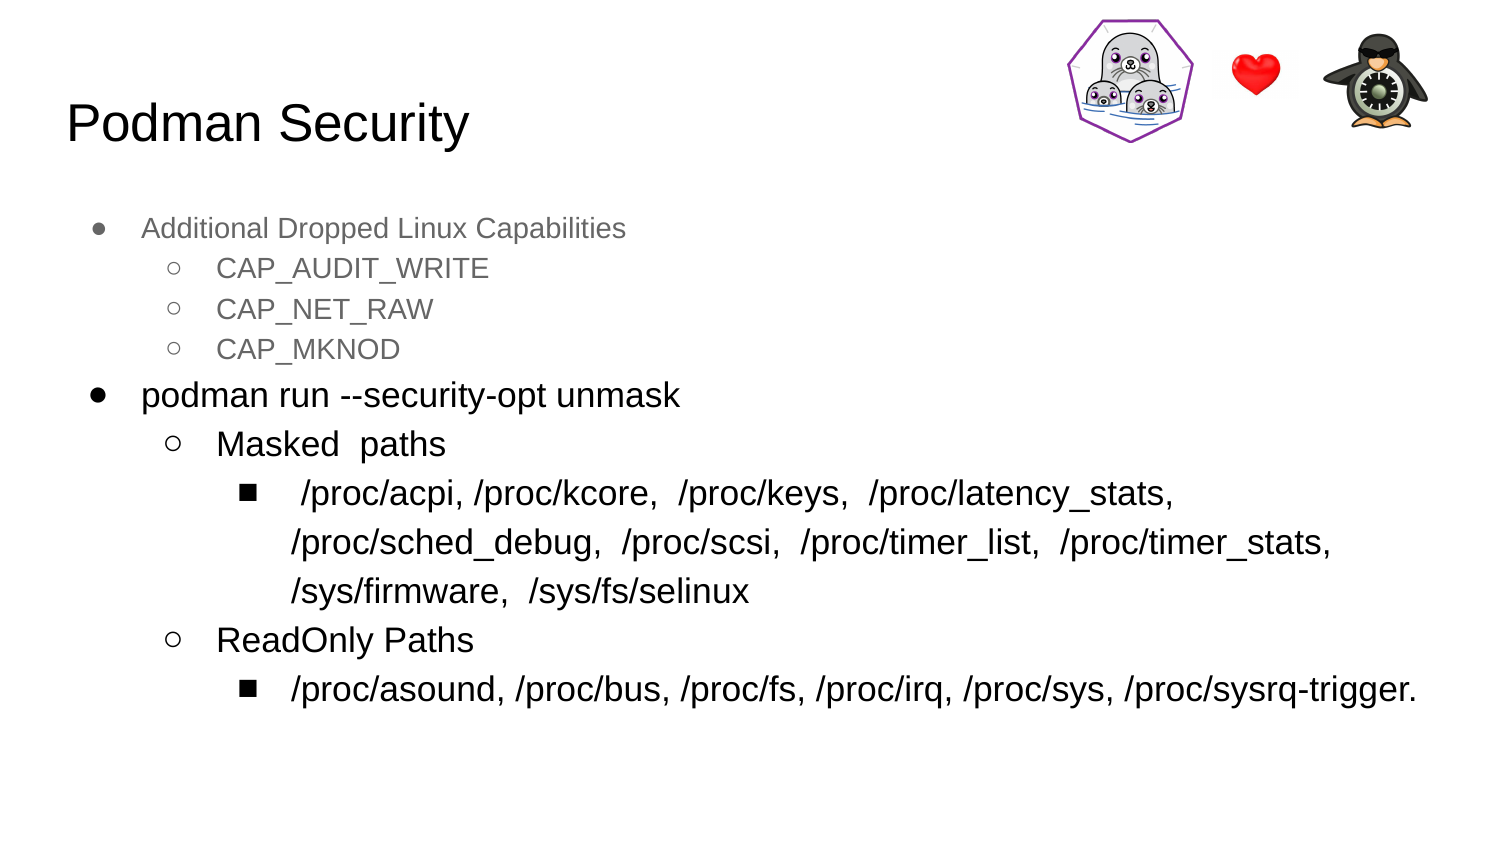

# Podman Security
Additional Dropped Linux Capabilities
CAP_AUDIT_WRITE
CAP_NET_RAW
CAP_MKNOD
podman run --security-opt unmask
Masked paths
 /proc/acpi, /proc/kcore, /proc/keys, /proc/latency_stats, /proc/sched_debug, /proc/scsi, /proc/timer_list, /proc/timer_stats, /sys/firmware, /sys/fs/selinux
ReadOnly Paths
/proc/asound, /proc/bus, /proc/fs, /proc/irq, /proc/sys, /proc/sysrq-trigger.